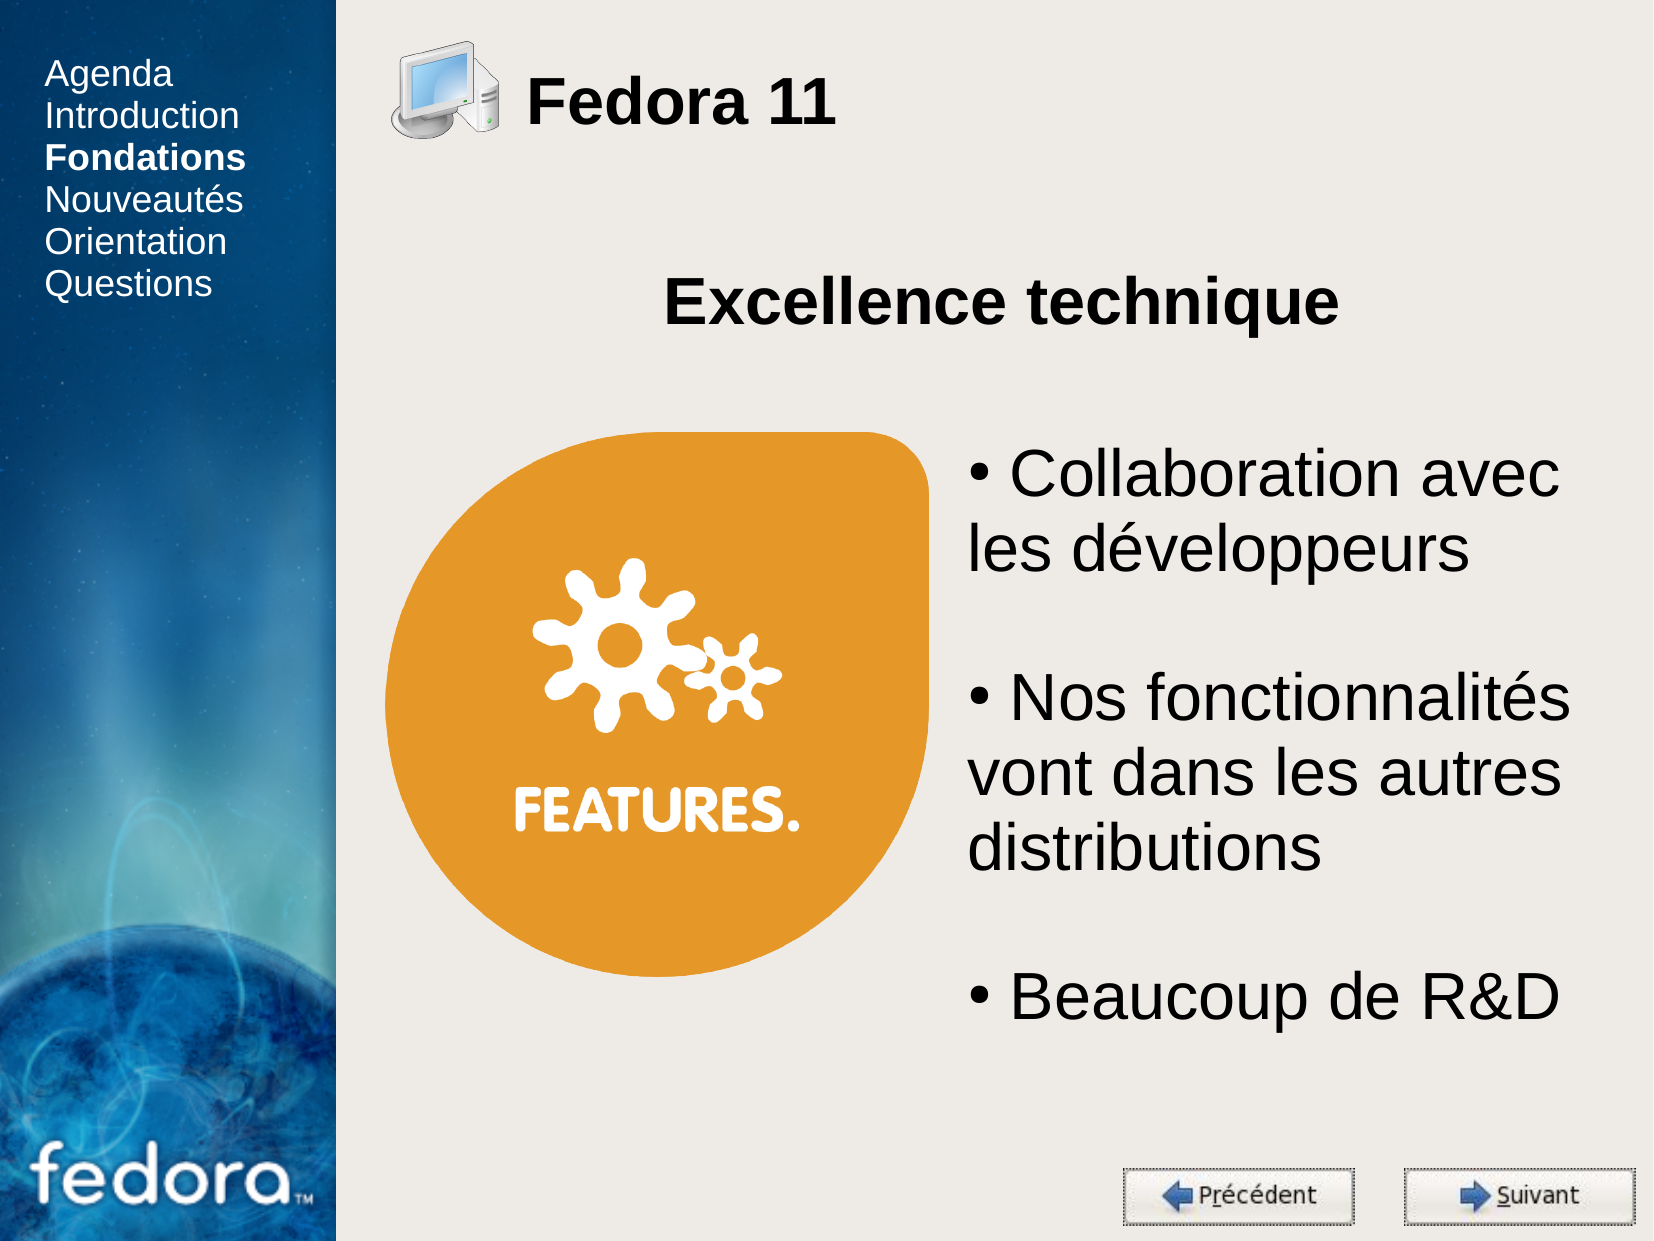

Agenda
Introduction
Fondations
Nouveautés
Orientation
Questions
# Agenda
Fedora 11
Excellence technique
 Collaboration avec les développeurs
 Nos fonctionnalités vont dans les autres distributions
 Beaucoup de R&D